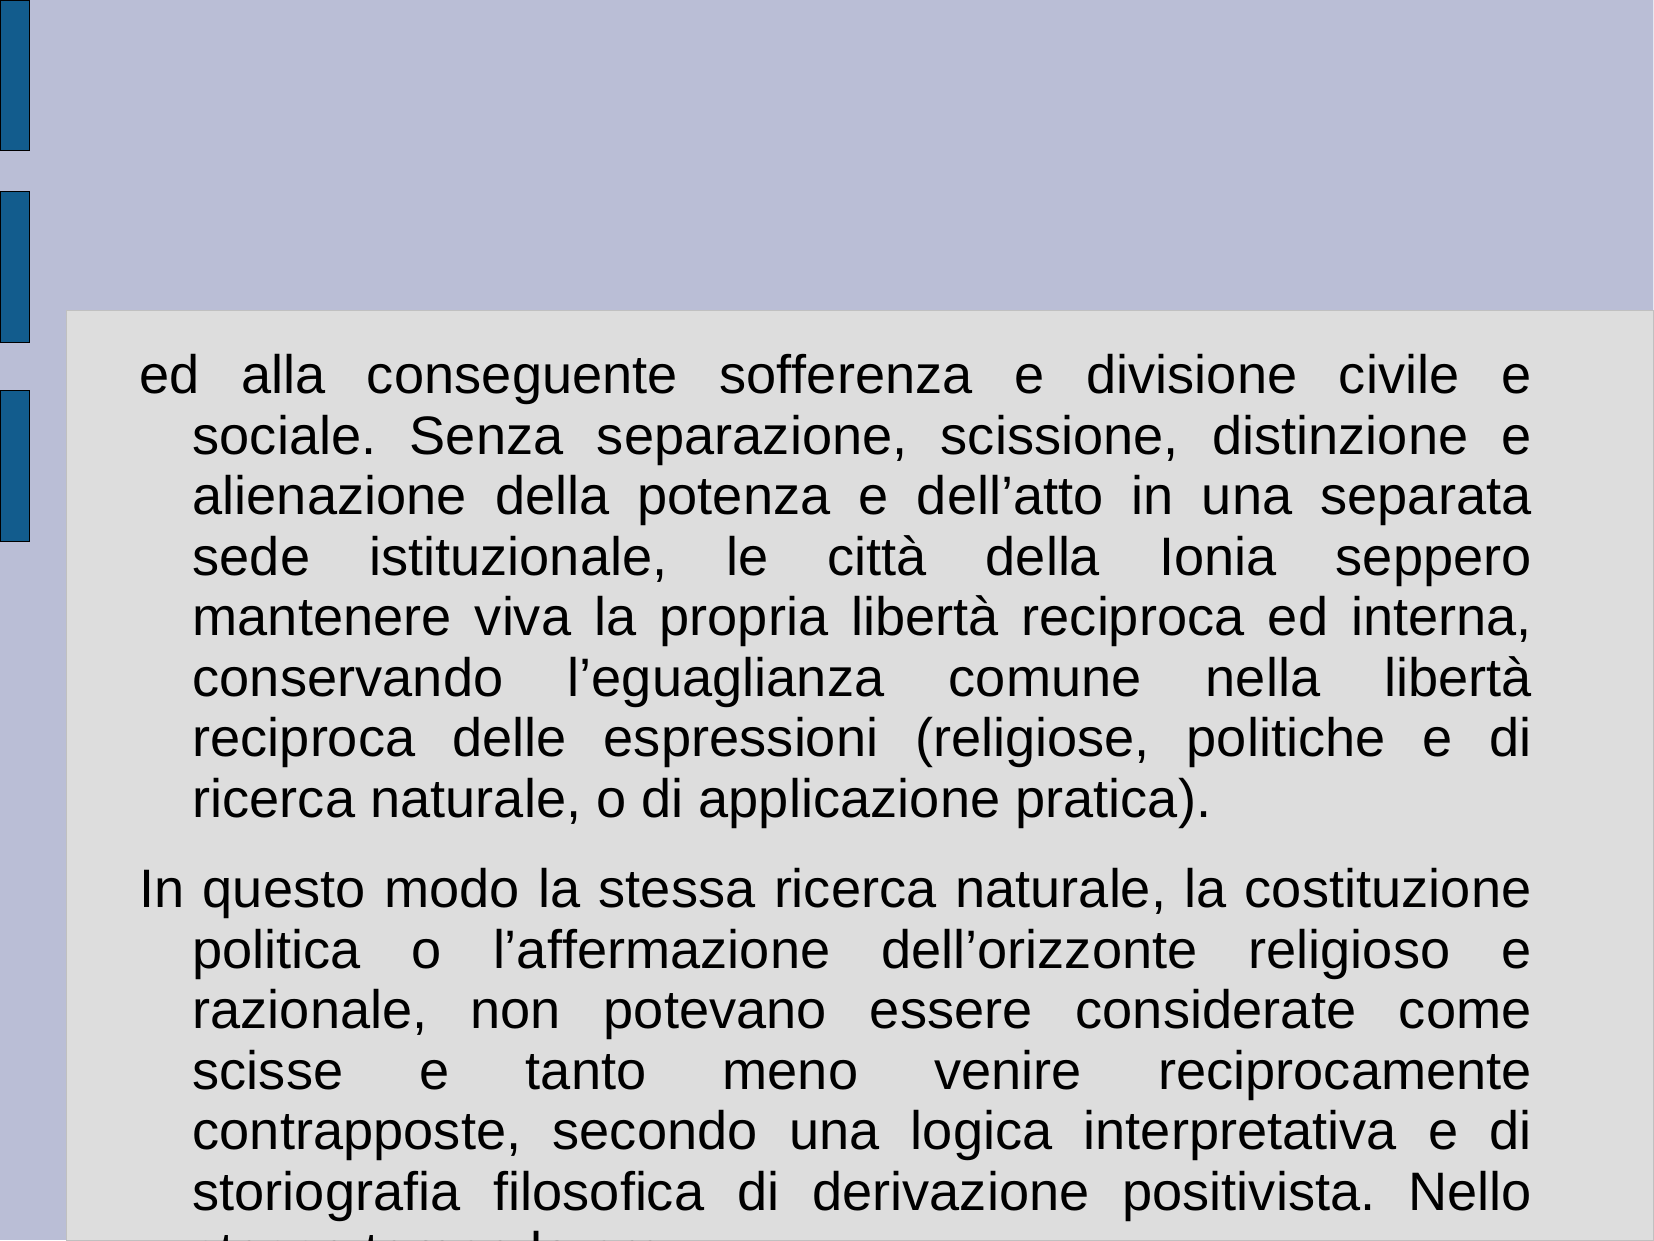

#
ed alla conseguente sofferenza e divisione civile e sociale. Senza separazione, scissione, distinzione e alienazione della potenza e dell’atto in una separata sede istituzionale, le città della Ionia seppero mantenere viva la propria libertà reciproca ed interna, conservando l’eguaglianza comune nella libertà reciproca delle espressioni (religiose, politiche e di ricerca naturale, o di applicazione pratica).
In questo modo la stessa ricerca naturale, la costituzione politica o l’affermazione dell’orizzonte religioso e razionale, non potevano essere considerate come scisse e tanto meno venire reciprocamente contrapposte, secondo una logica interpretativa e di storiografia filosofica di derivazione positivista. Nello stesso tempo la pre-